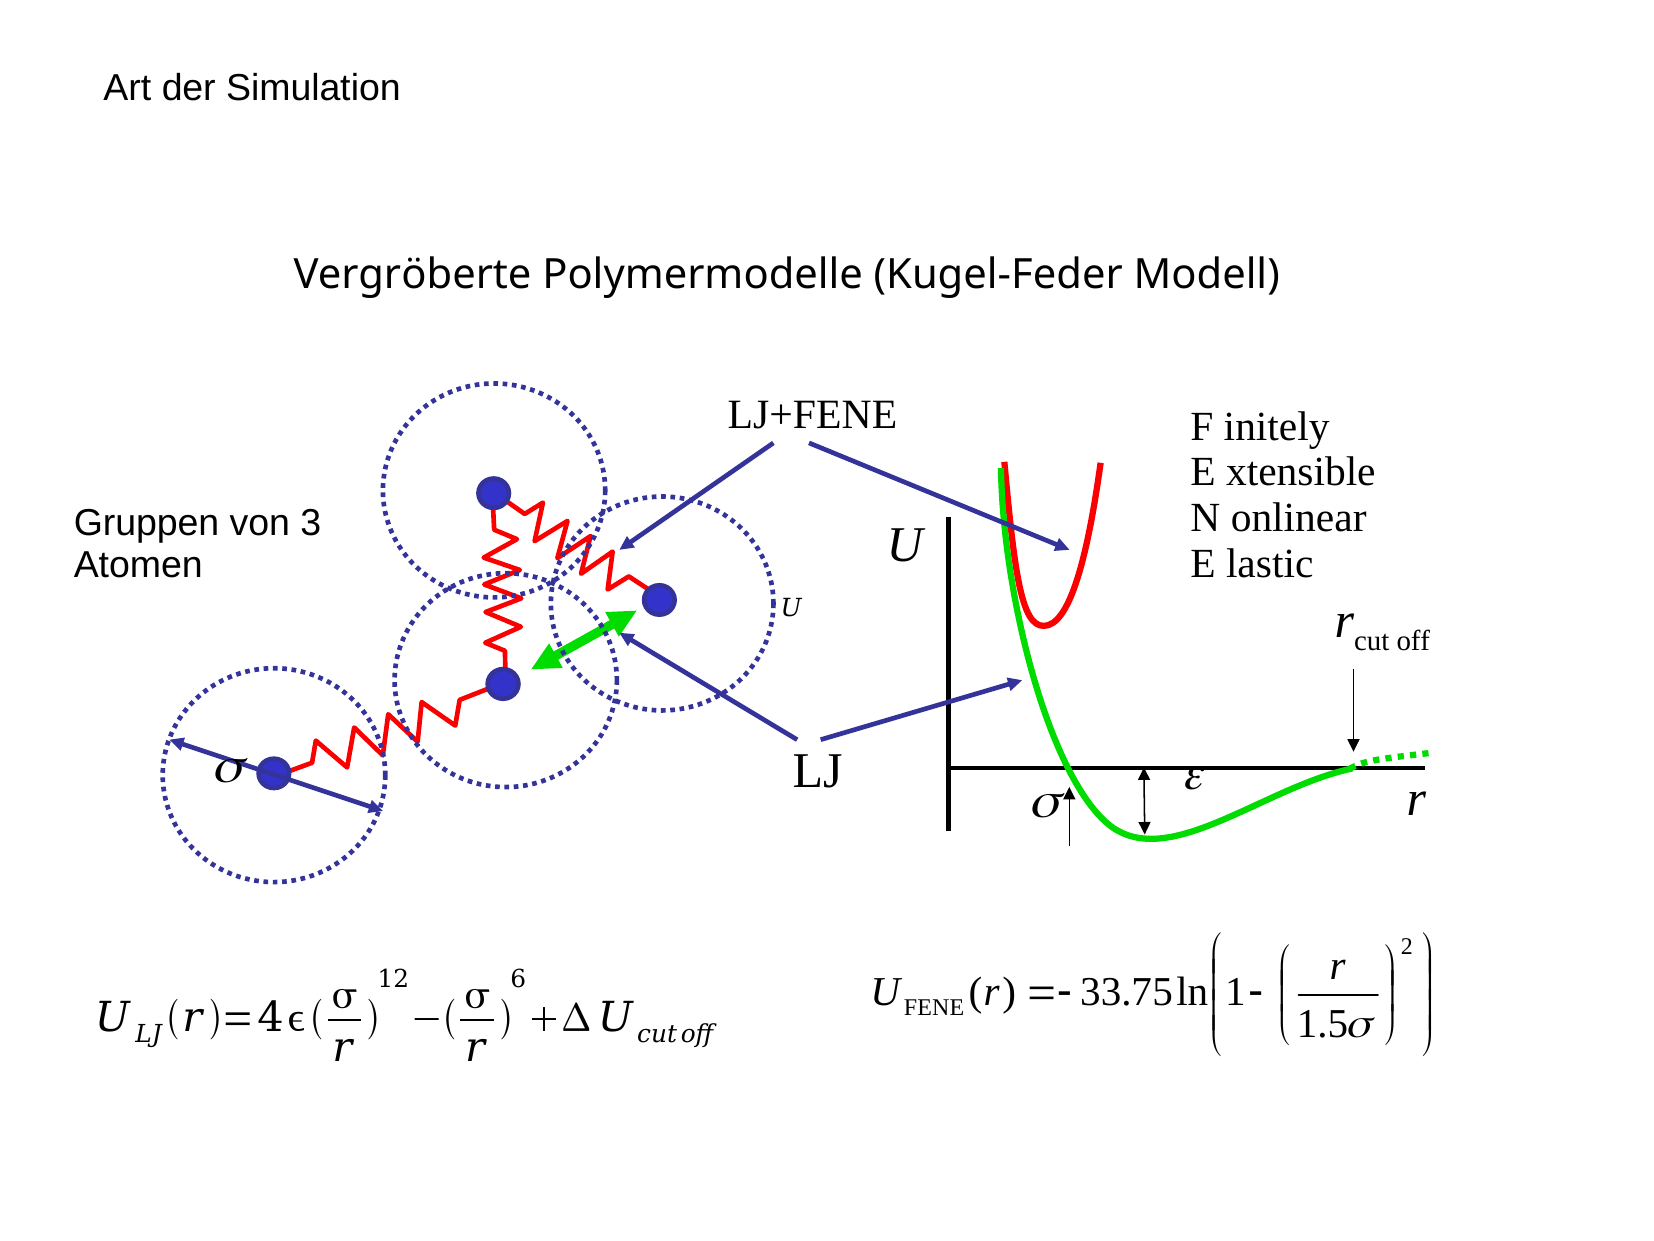

Art der Simulation
 Vergröberte Polymermodelle (Kugel-Feder Modell)
LJ+FENE
F initely
E xtensible
N onlinear
E lastic
Gruppen von 3 Atomen
U
rcut off
LJ


r
